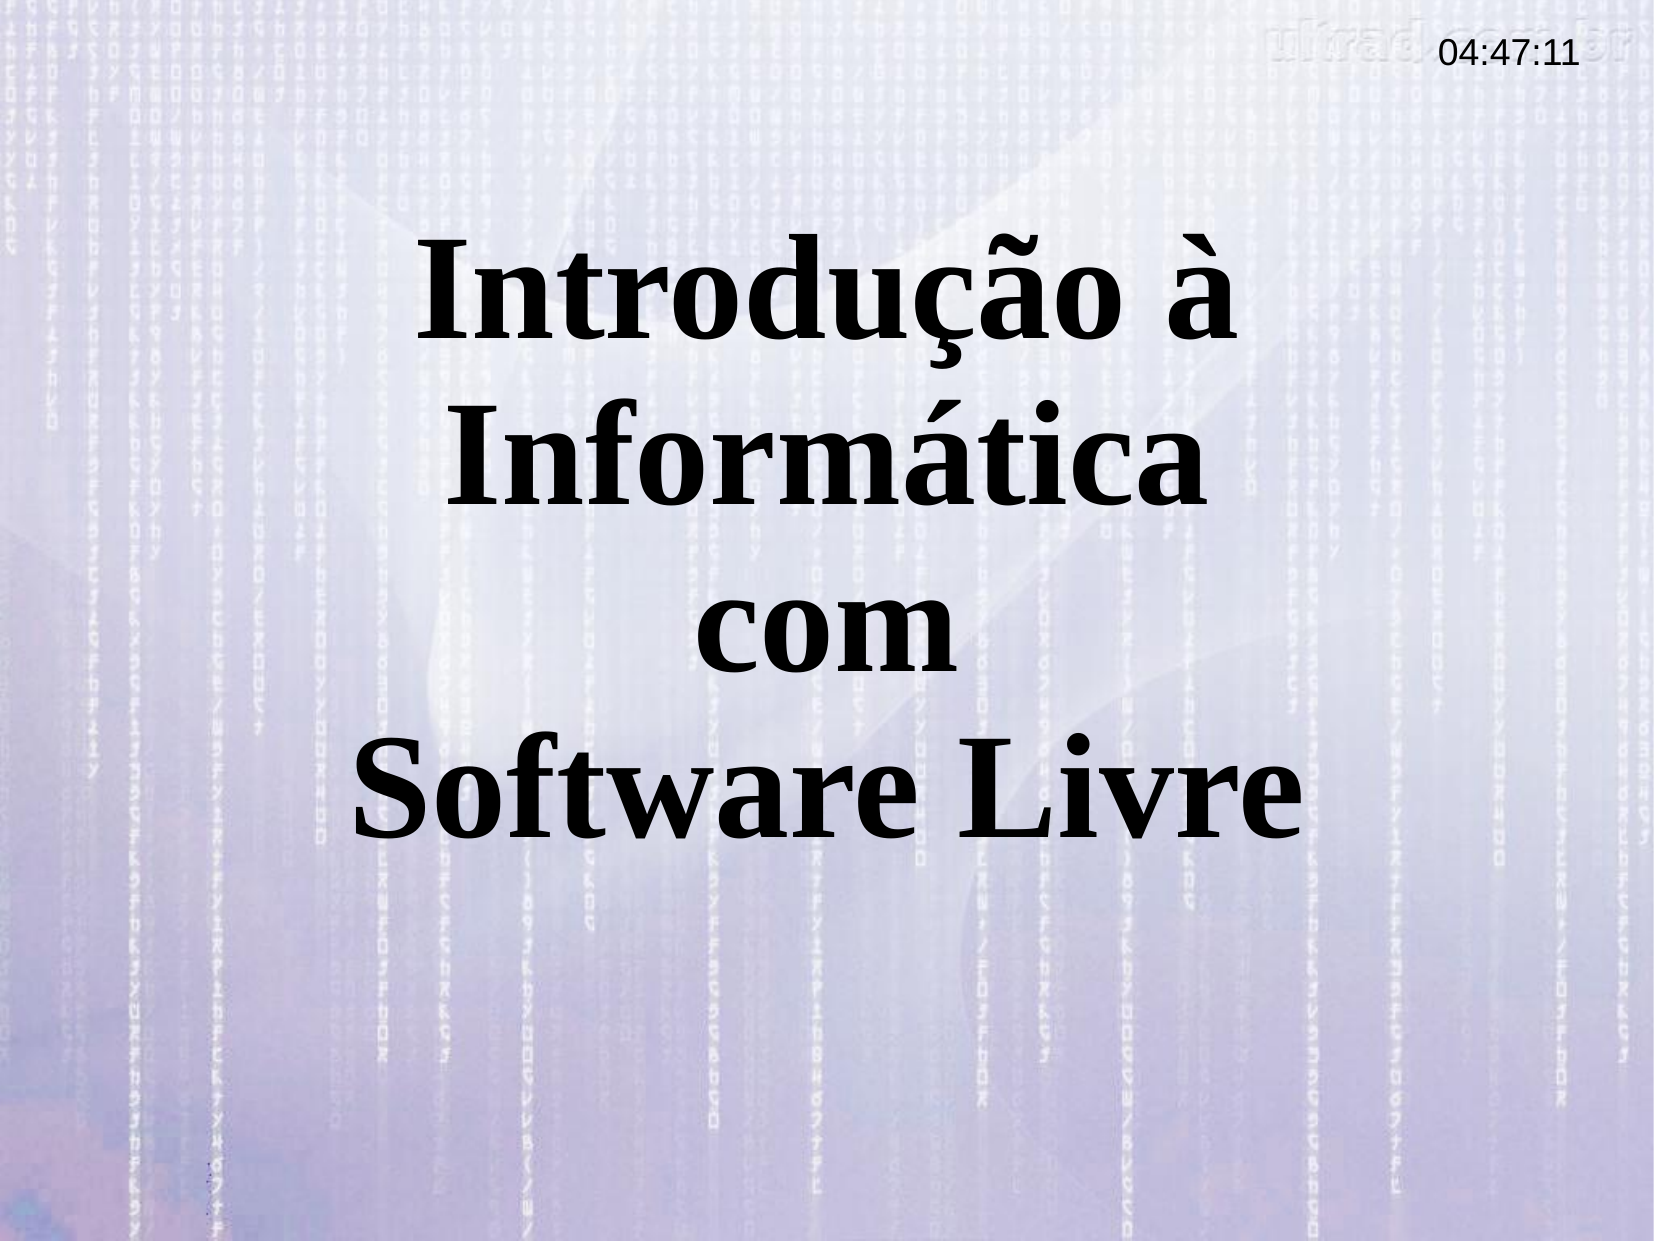

02:09:46
Introdução à
Informática
com
Software Livre